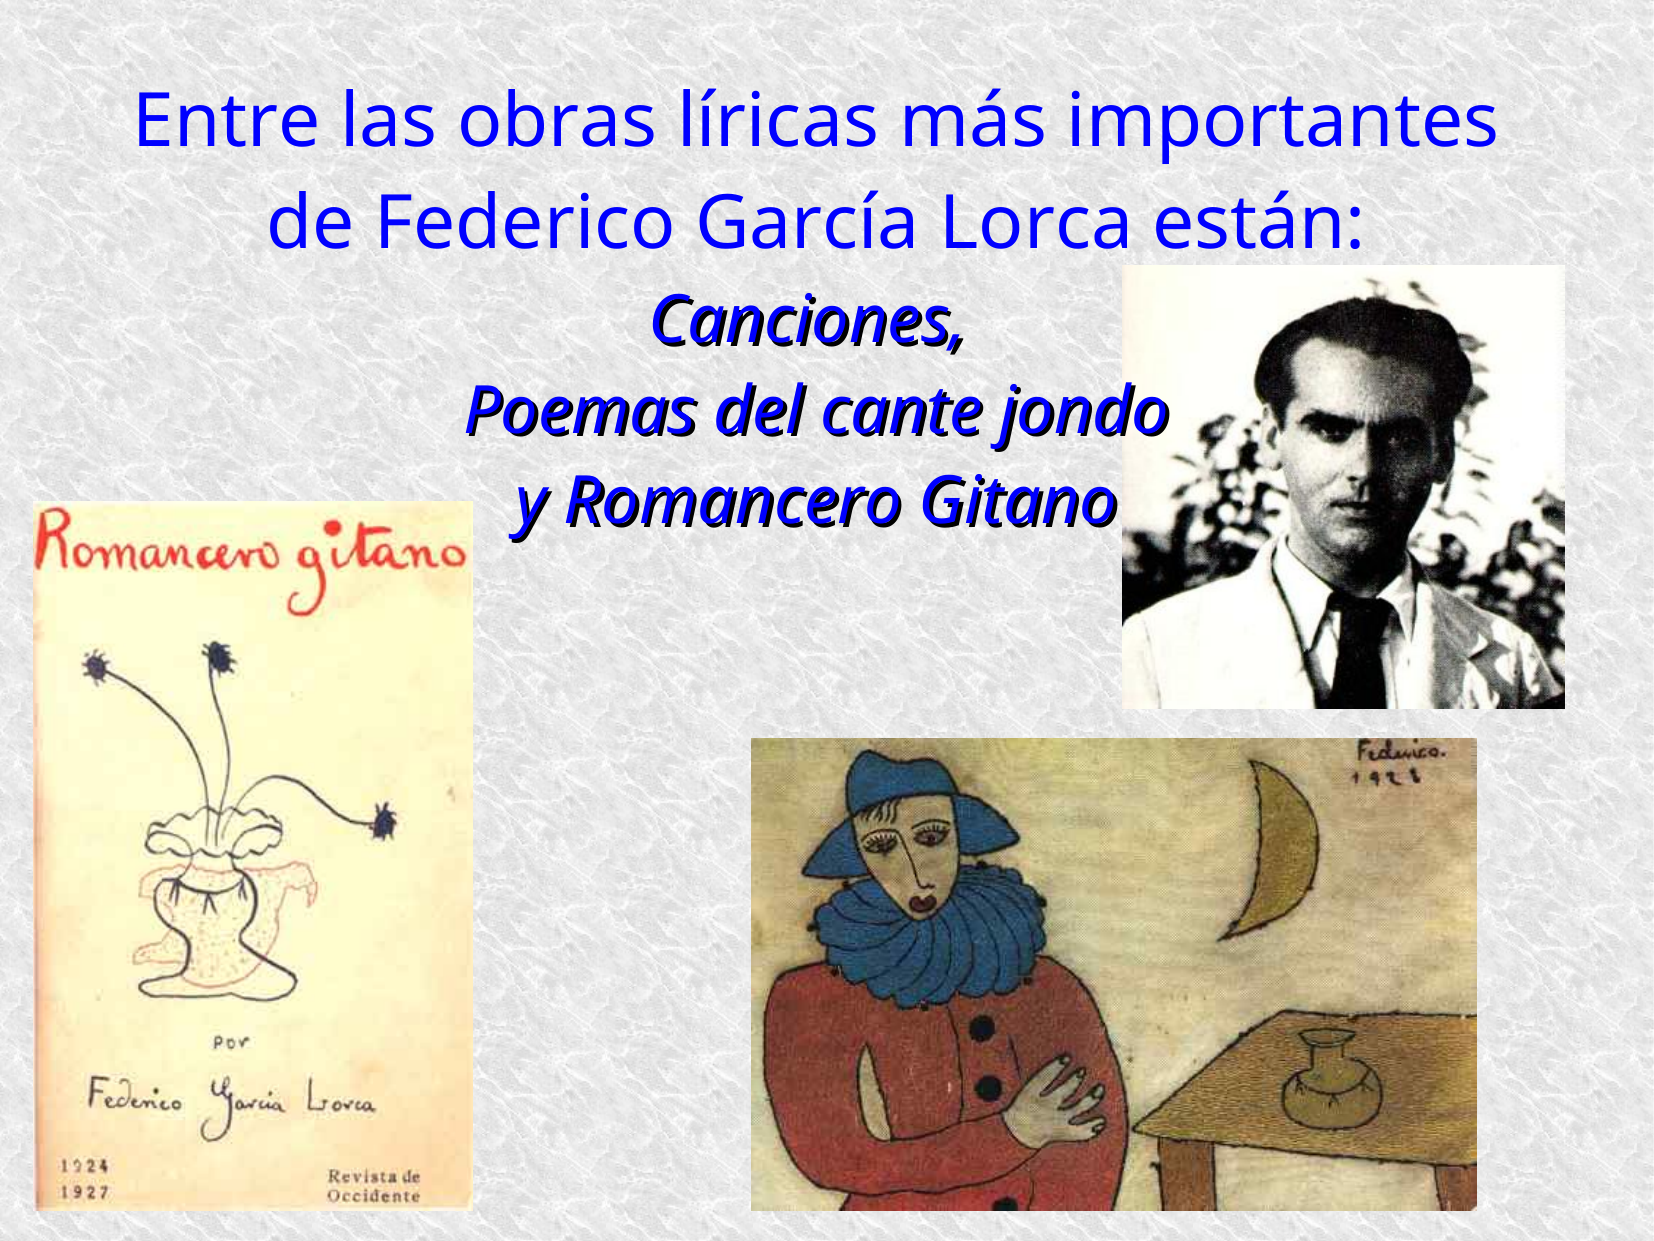

Entre las obras líricas más importantes
de Federico García Lorca están:
Canciones,
Poemas del cante jondo
y Romancero Gitano